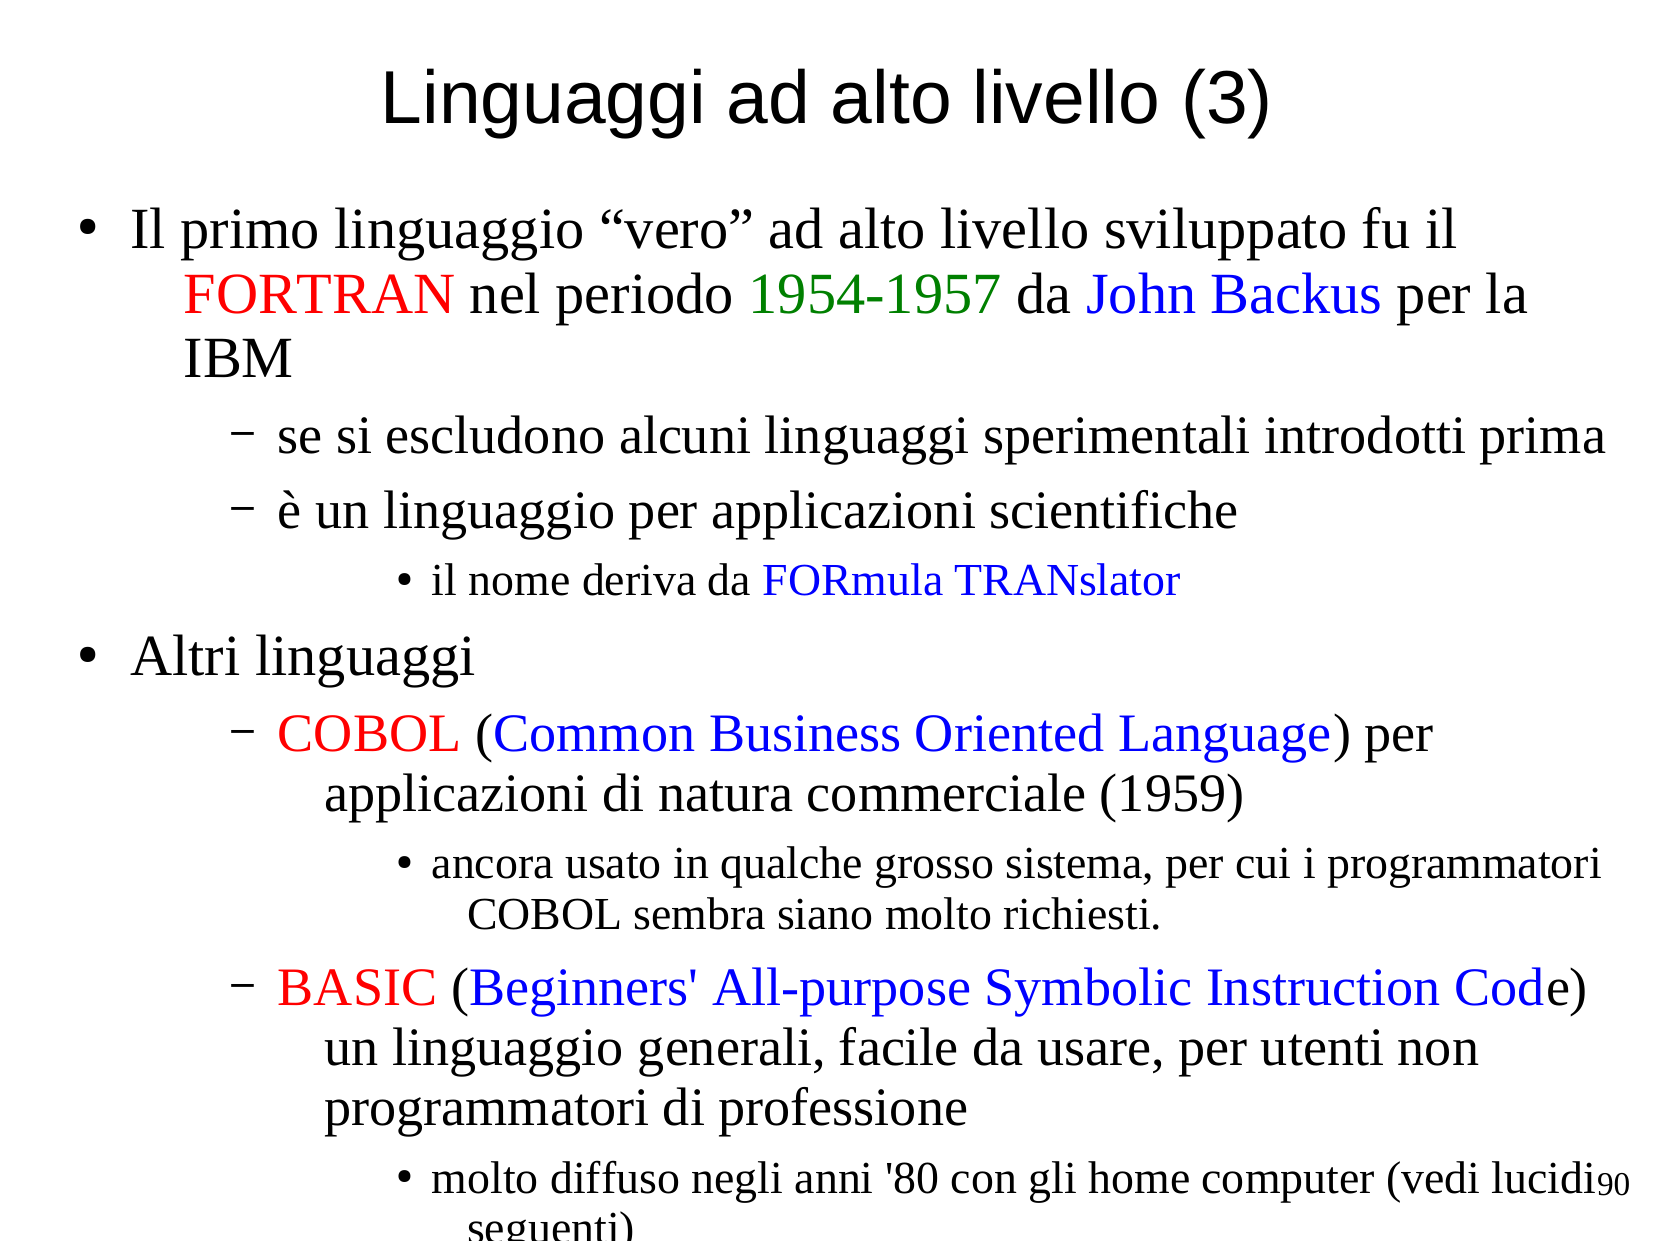

# Linguaggi ad alto livello (3)
Il primo linguaggio “vero” ad alto livello sviluppato fu il FORTRAN nel periodo 1954-1957 da John Backus per la IBM
se si escludono alcuni linguaggi sperimentali introdotti prima
è un linguaggio per applicazioni scientifiche
il nome deriva da FORmula TRANslator
Altri linguaggi
COBOL (Common Business Oriented Language) per applicazioni di natura commerciale (1959)
ancora usato in qualche grosso sistema, per cui i programmatori COBOL sembra siano molto richiesti.
BASIC (Beginners' All-purpose Symbolic Instruction Code) un linguaggio generali, facile da usare, per utenti non programmatori di professione
molto diffuso negli anni '80 con gli home computer (vedi lucidi seguenti)